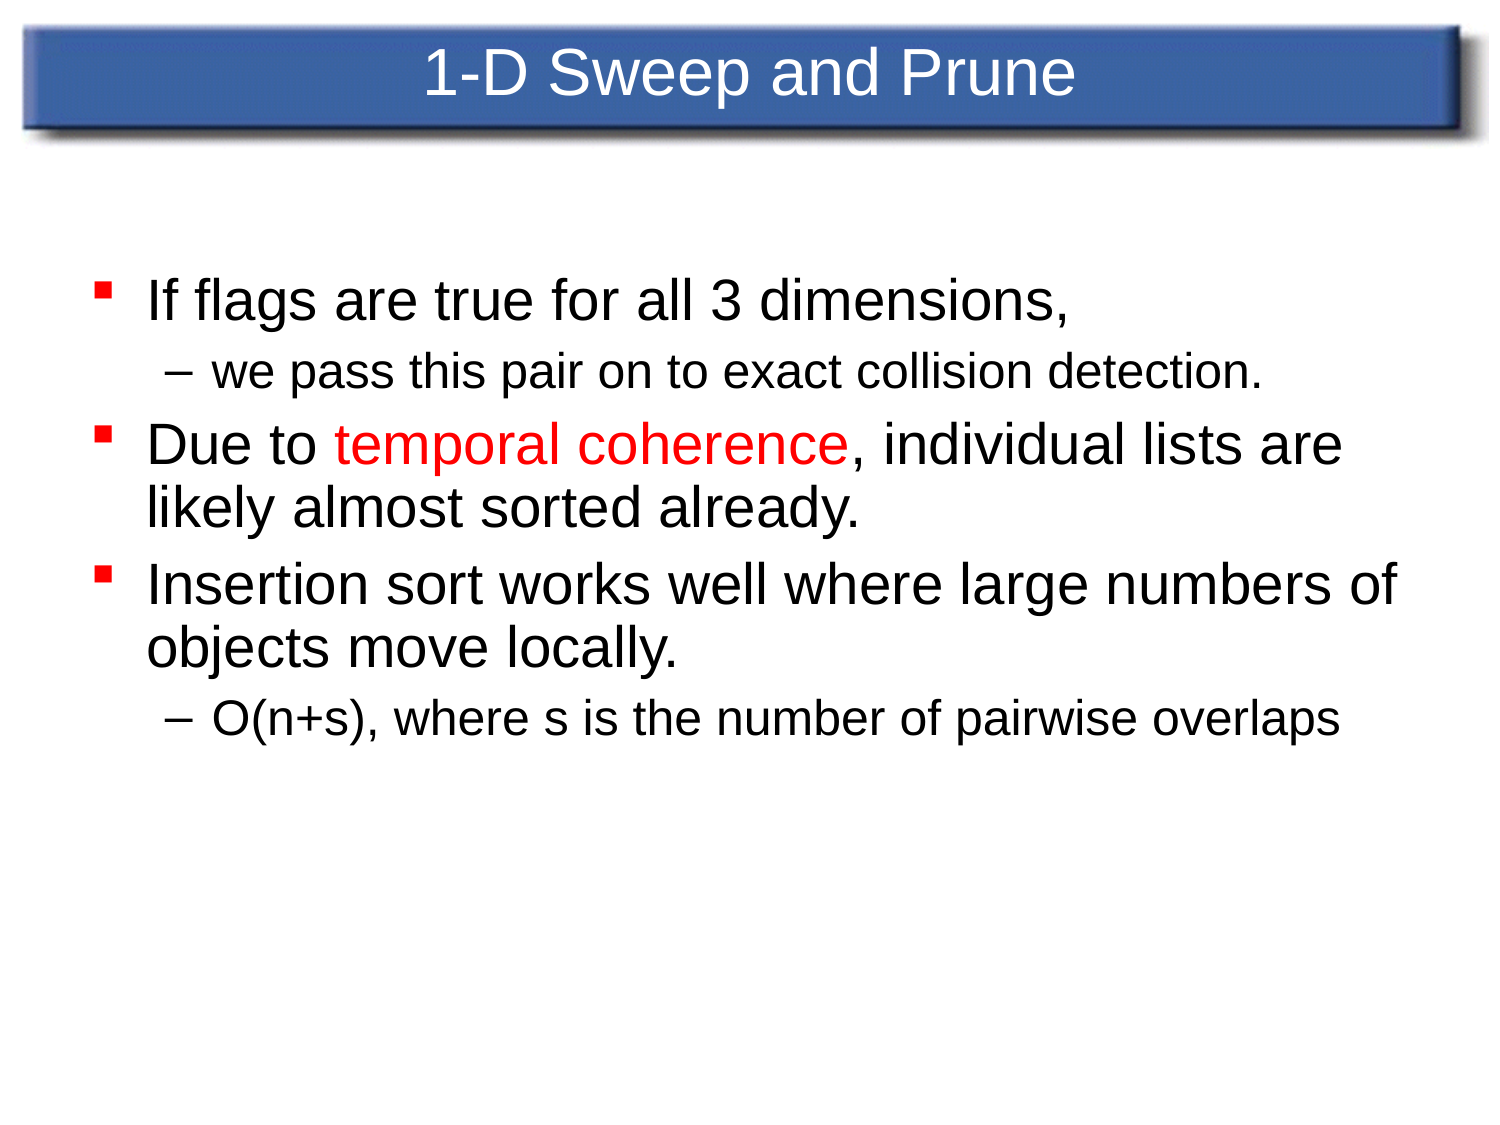

# 1-D Sweep and Prune
If flags are true for all 3 dimensions,
we pass this pair on to exact collision detection.
Due to temporal coherence, individual lists are likely almost sorted already.
Insertion sort works well where large numbers of objects move locally.
O(n+s), where s is the number of pairwise overlaps